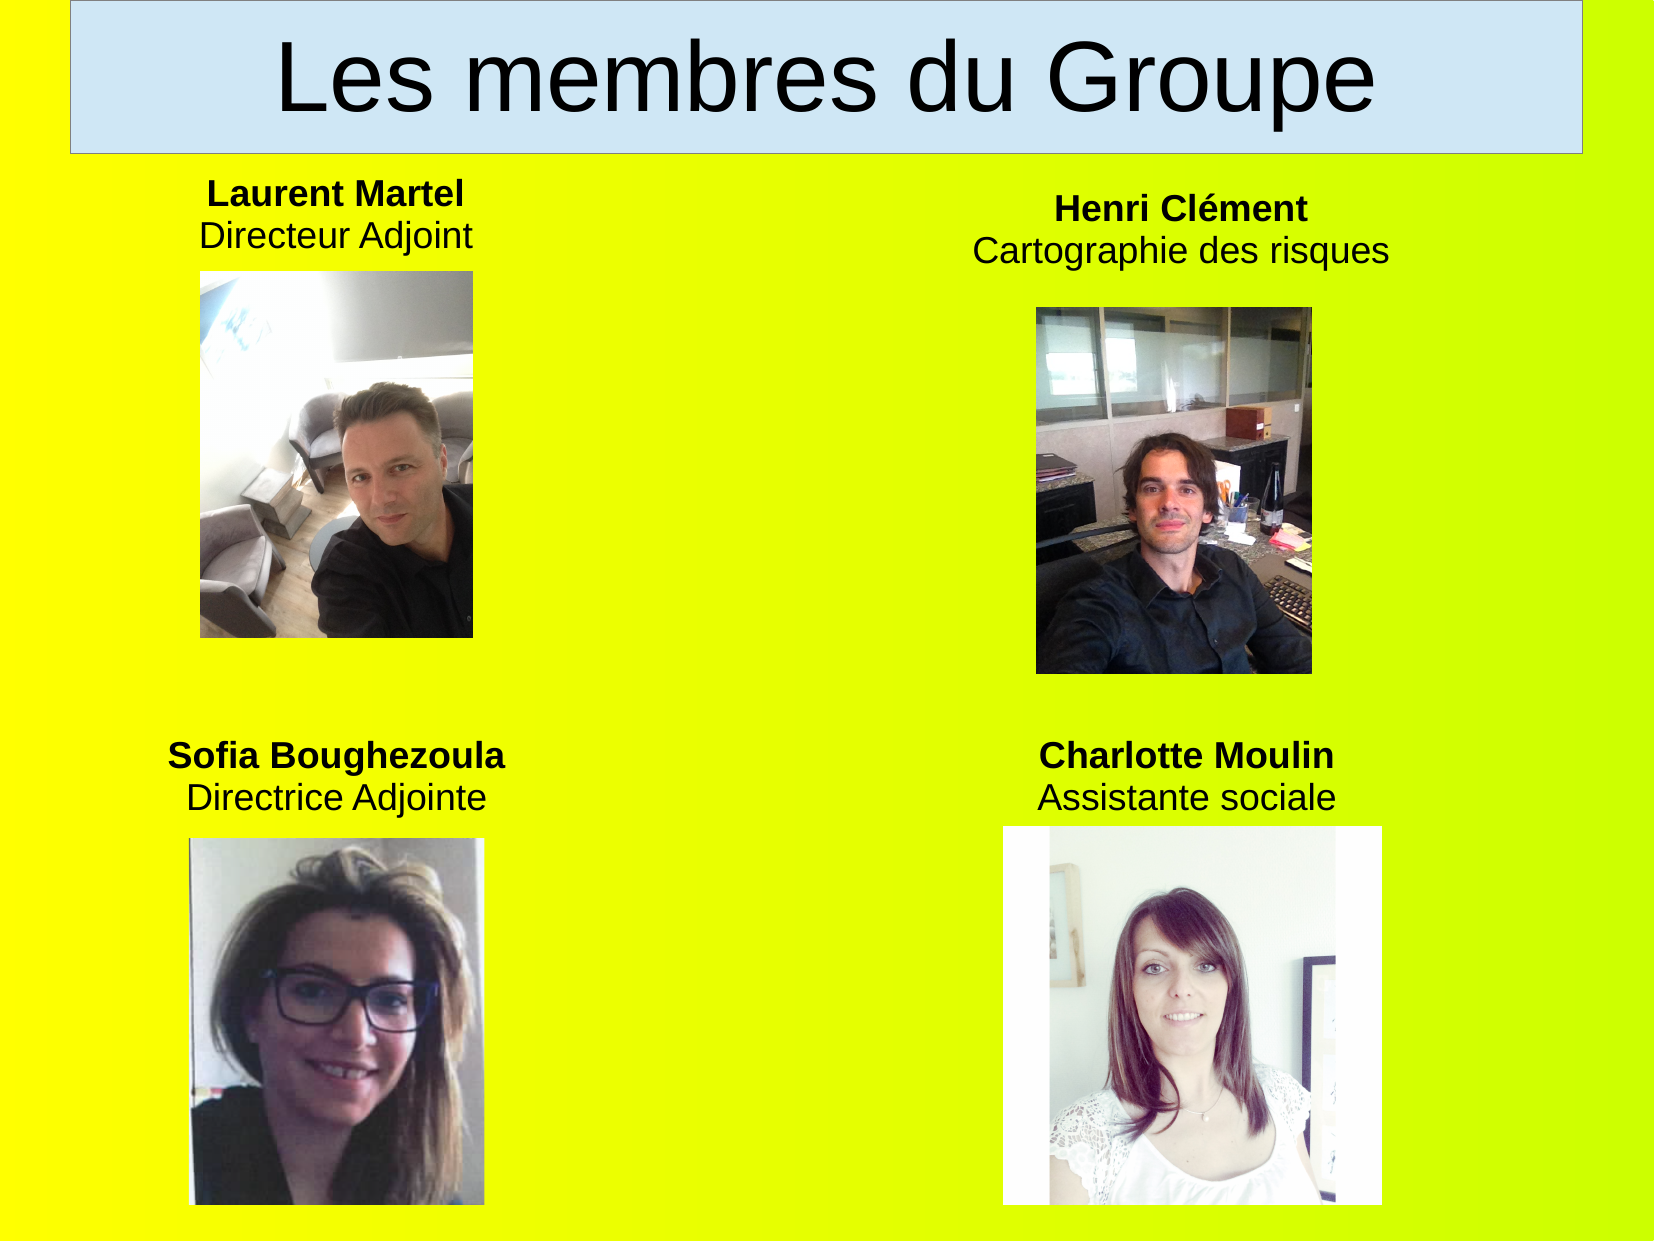

Les membres du Groupe
Laurent Martel
Directeur Adjoint
Henri Clément
Cartographie des risques
Sofia Boughezoula
Directrice Adjointe
Charlotte Moulin
Assistante sociale